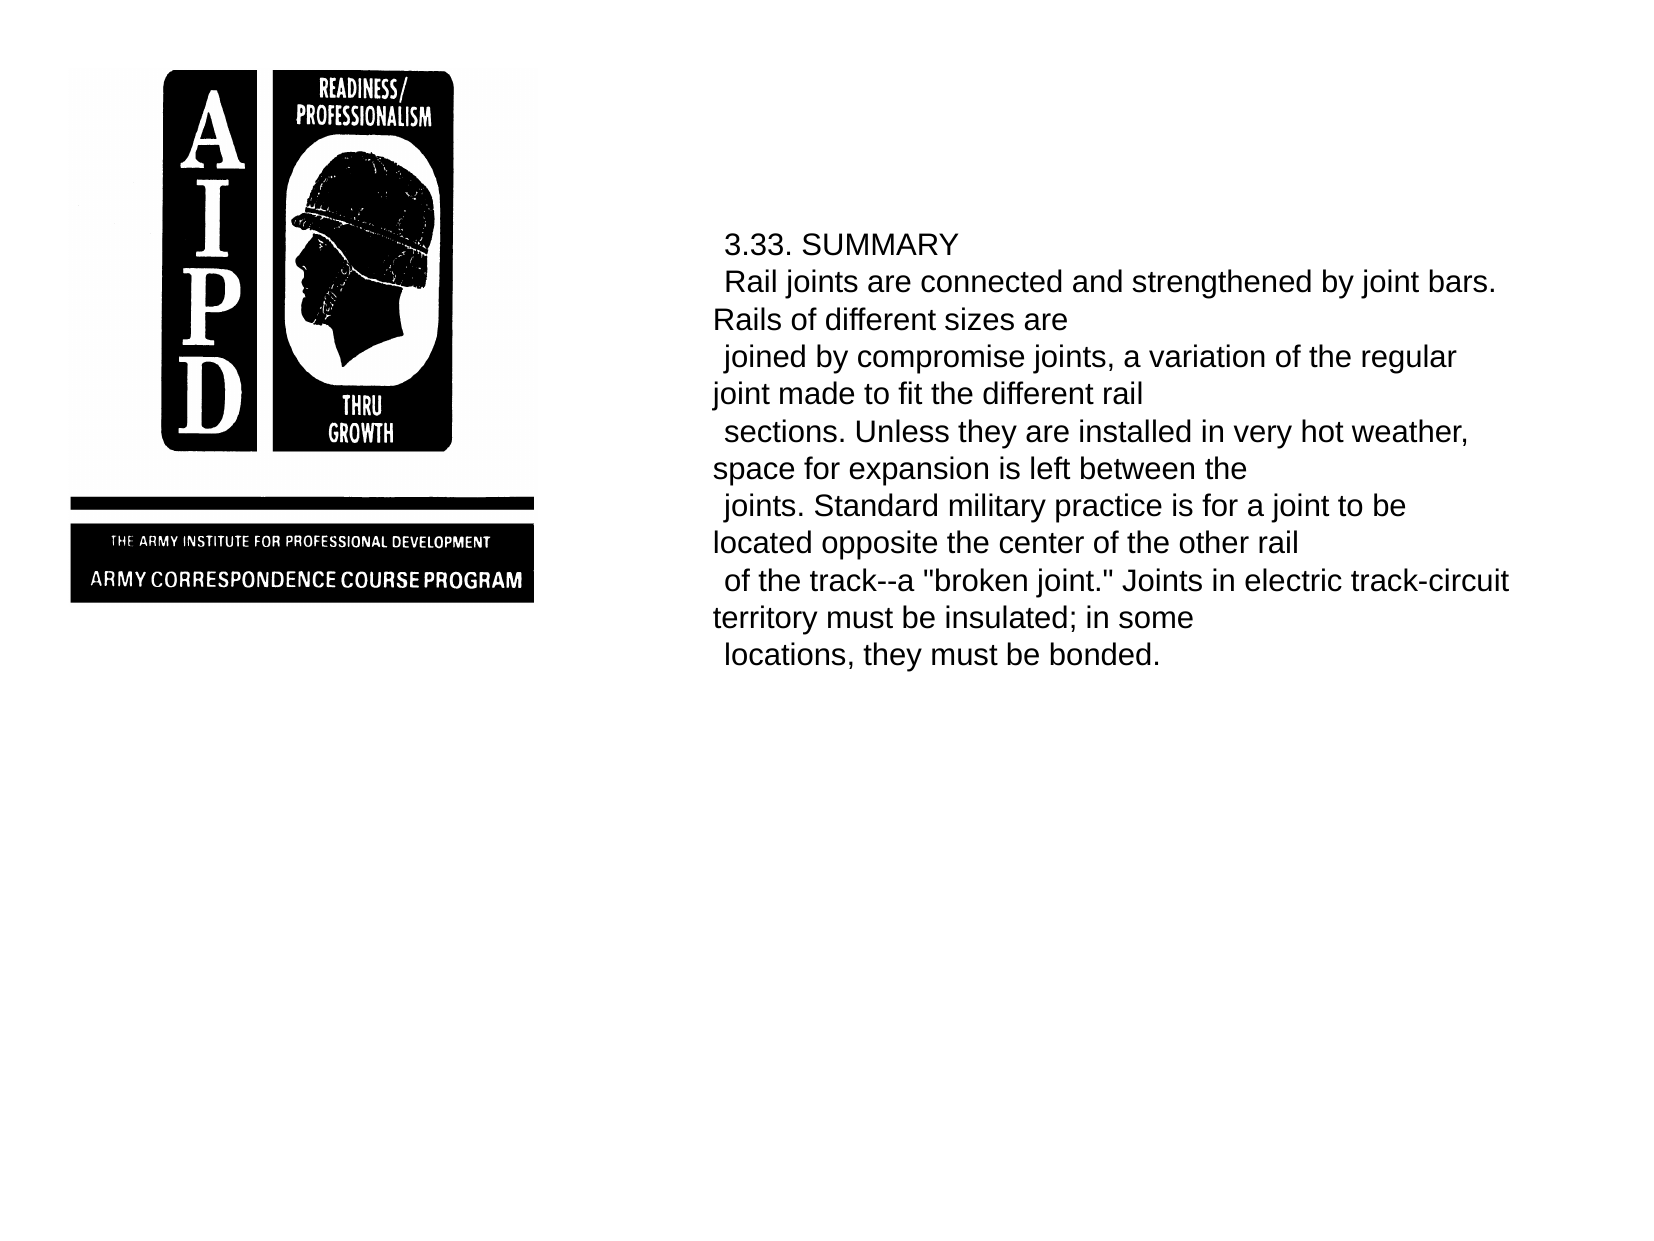

3.33. SUMMARY
Rail joints are connected and strengthened by joint bars. Rails of different sizes are
joined by compromise joints, a variation of the regular joint made to fit the different rail
sections. Unless they are installed in very hot weather, space for expansion is left between the
joints. Standard military practice is for a joint to be located opposite the center of the other rail
of the track--a "broken joint." Joints in electric track-circuit territory must be insulated; in some
locations, they must be bonded.